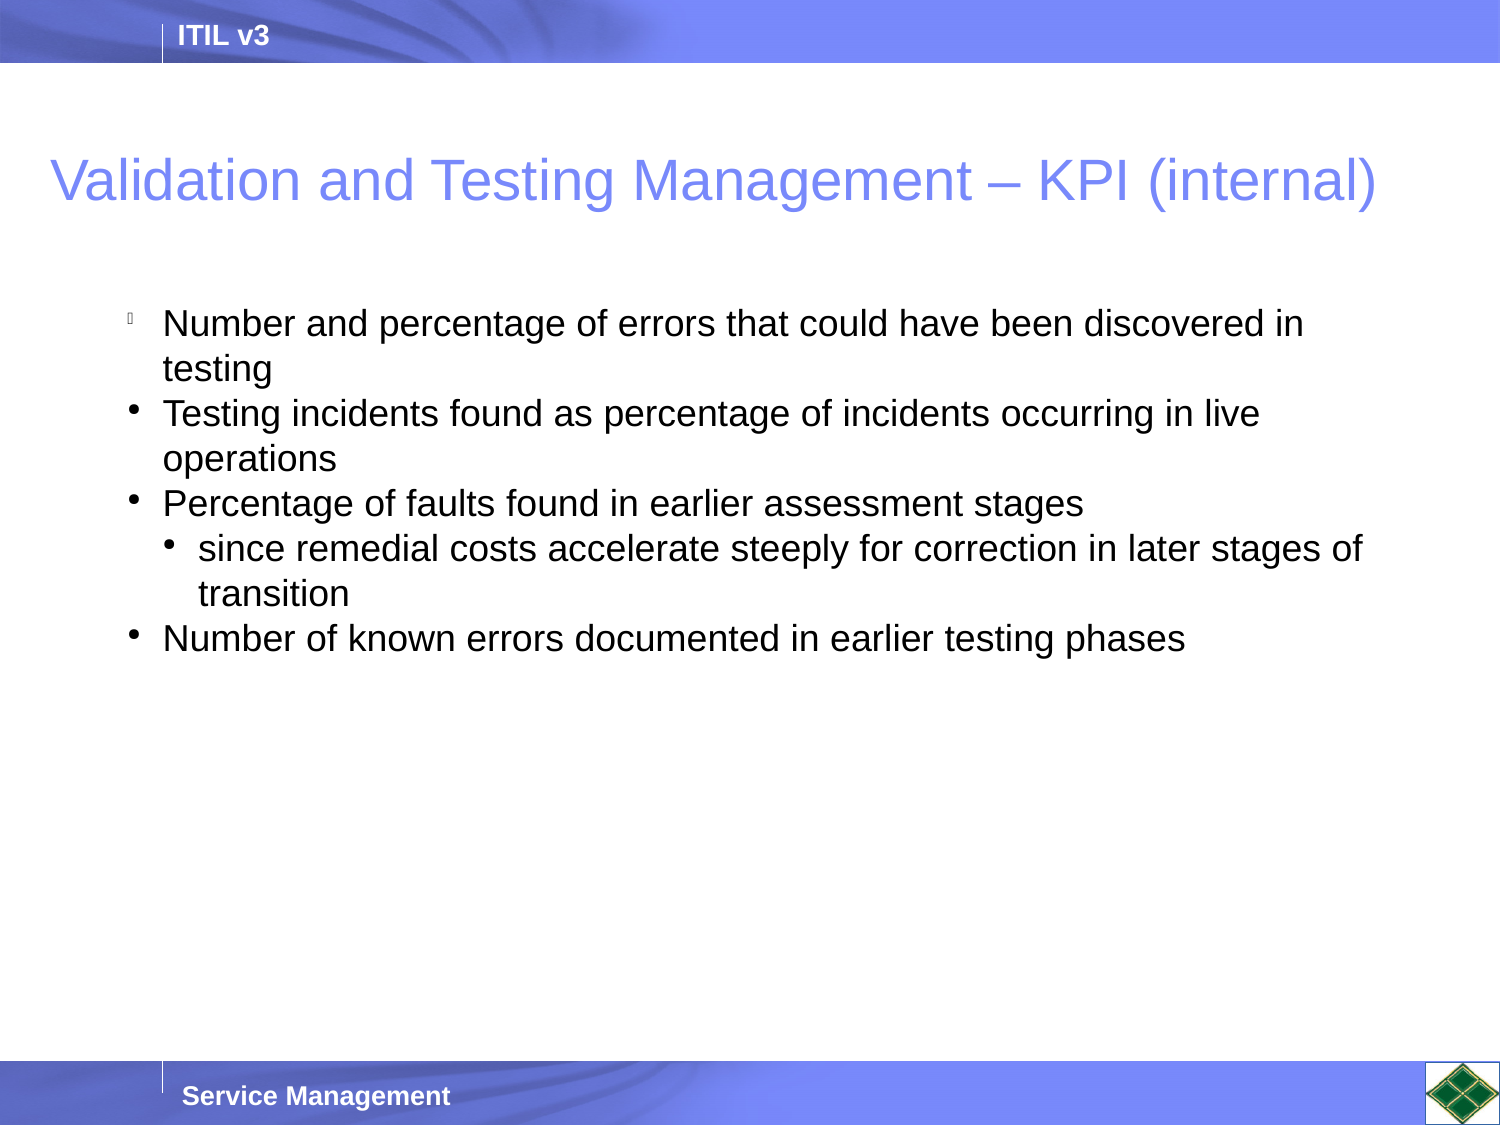

Validation and Testing Management – KPI (internal)
Number and percentage of errors that could have been discovered in testing
Testing incidents found as percentage of incidents occurring in live operations
Percentage of faults found in earlier assessment stages
since remedial costs accelerate steeply for correction in later stages of transition
Number of known errors documented in earlier testing phases